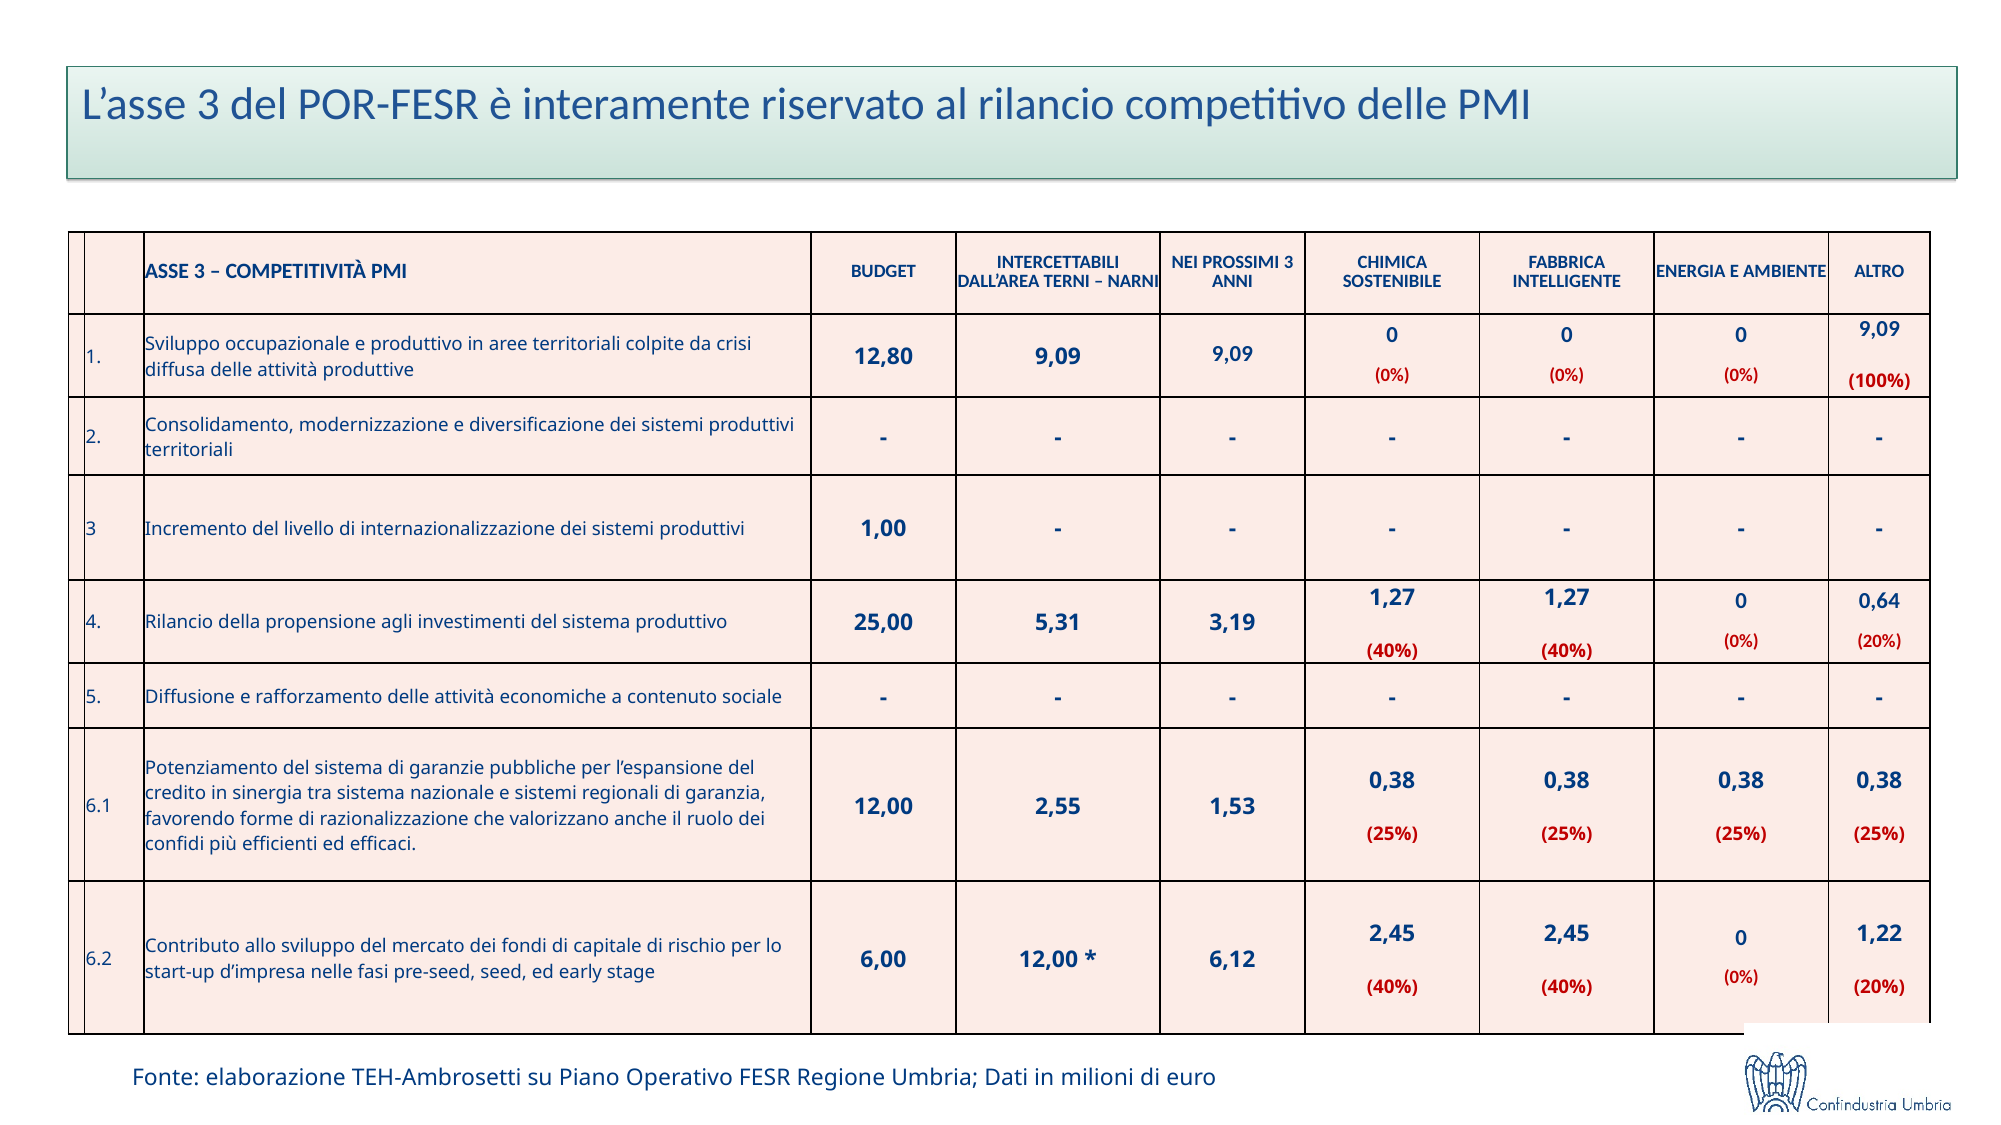

# L’asse 3 del POR-FESR è interamente riservato al rilancio competitivo delle PMI
| | | ASSE 3 – COMPETITIVITÀ PMI | BUDGET | INTERCETTABILI DALL’AREA TERNI – NARNI | NEI PROSSIMI 3 ANNI | CHIMICA SOSTENIBILE | FABBRICA INTELLIGENTE | ENERGIA E AMBIENTE | ALTRO |
| --- | --- | --- | --- | --- | --- | --- | --- | --- | --- |
| | 1. | Sviluppo occupazionale e produttivo in aree territoriali colpite da crisi diffusa delle attività produttive | 12,80 | 9,09 | 9,09 | 0 (0%) | 0 (0%) | 0 (0%) | 9,09 (100%) |
| | 2. | Consolidamento, modernizzazione e diversificazione dei sistemi produttivi territoriali | - | - | - | - | - | - | - |
| | 3 | Incremento del livello di internazionalizzazione dei sistemi produttivi | 1,00 | - | - | - | - | - | - |
| | 4. | Rilancio della propensione agli investimenti del sistema produttivo | 25,00 | 5,31 | 3,19 | 1,27 (40%) | 1,27 (40%) | 0 (0%) | 0,64 (20%) |
| | 5. | Diffusione e rafforzamento delle attività economiche a contenuto sociale | - | - | - | - | - | - | - |
| | 6.1 | Potenziamento del sistema di garanzie pubbliche per l’espansione del credito in sinergia tra sistema nazionale e sistemi regionali di garanzia, favorendo forme di razionalizzazione che valorizzano anche il ruolo dei confidi più efficienti ed efficaci. | 12,00 | 2,55 | 1,53 | 0,38 (25%) | 0,38 (25%) | 0,38 (25%) | 0,38 (25%) |
| | 6.2 | Contributo allo sviluppo del mercato dei fondi di capitale di rischio per lo start-up d’impresa nelle fasi pre-seed, seed, ed early stage | 6,00 | 12,00 \* | 6,12 | 2,45 (40%) | 2,45 (40%) | 0 (0%) | 1,22 (20%) |
Fonte: elaborazione TEH-Ambrosetti su Piano Operativo FESR Regione Umbria; Dati in milioni di euro